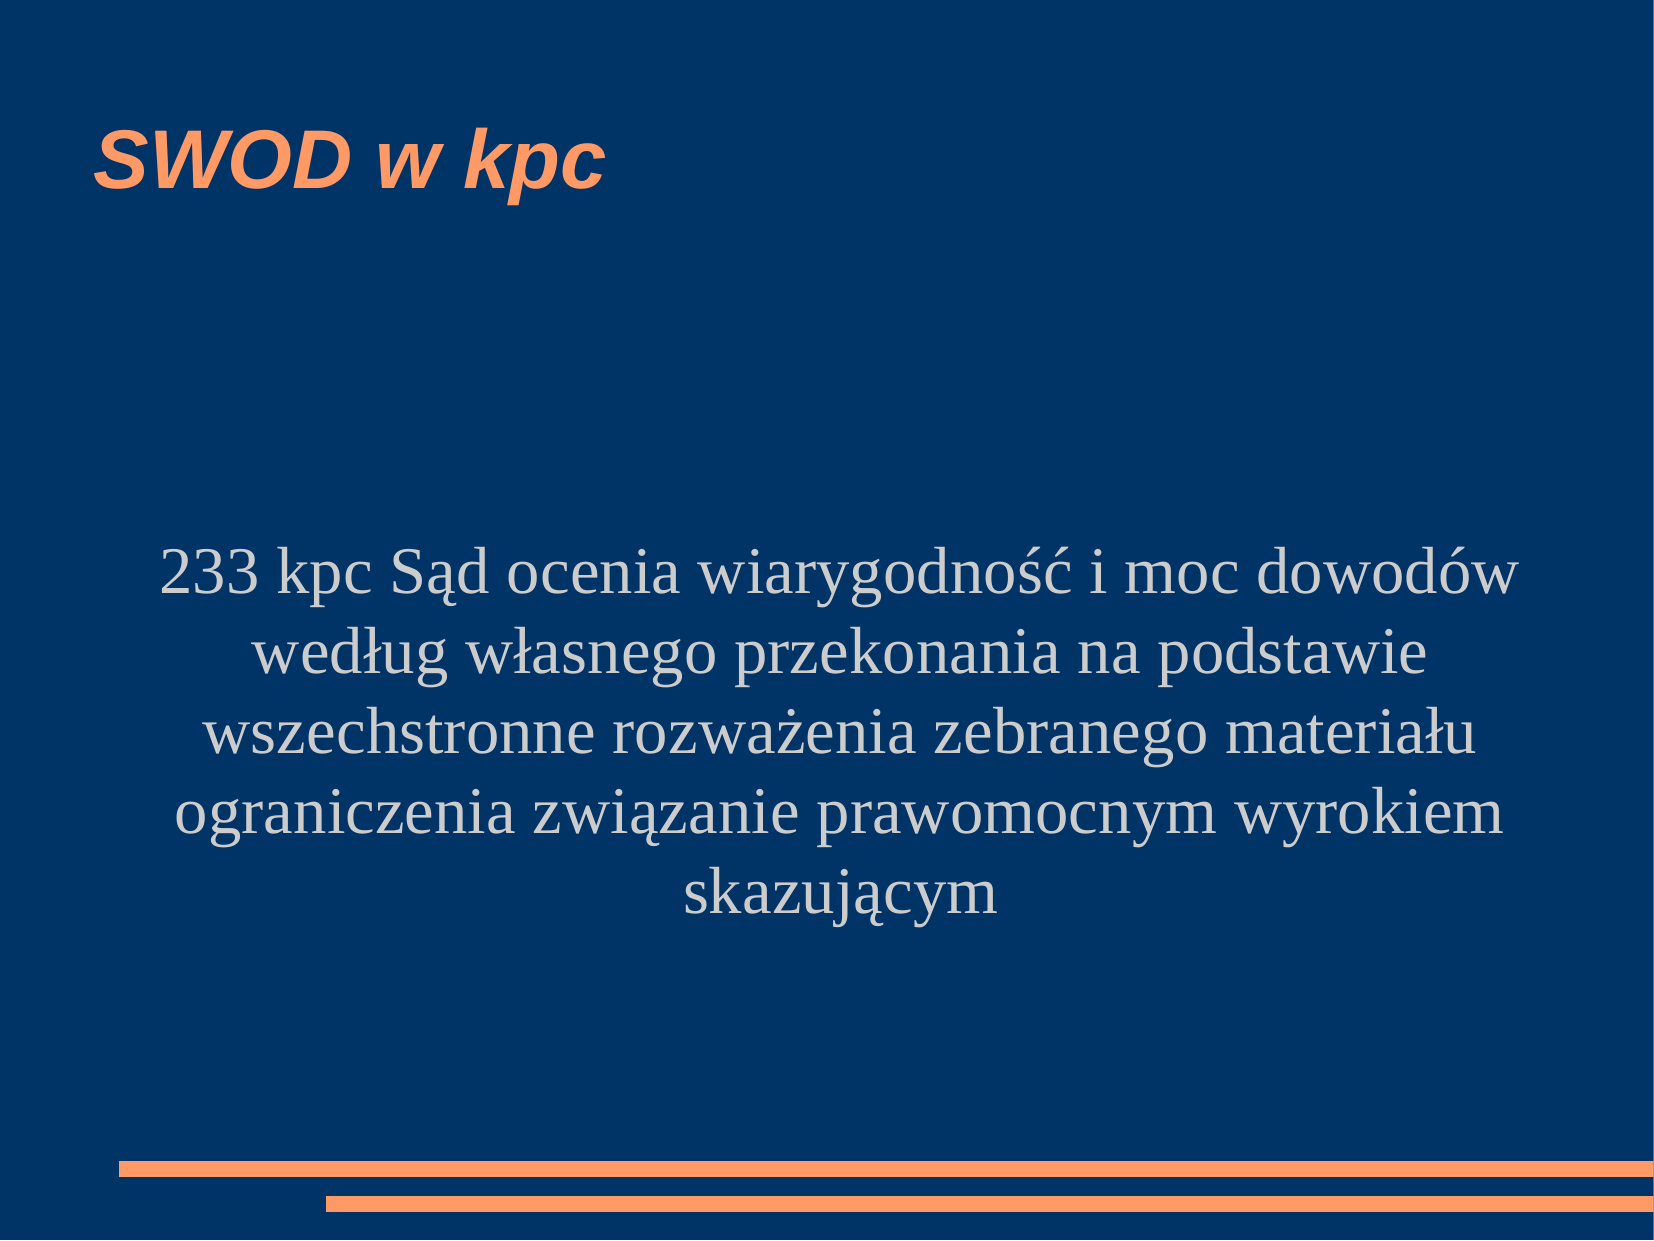

# SWOD w kpc
233 kpc Sąd ocenia wiarygodność i moc dowodów według własnego przekonania na podstawie wszechstronne rozważenia zebranego materiału
ograniczenia związanie prawomocnym wyrokiem skazującym